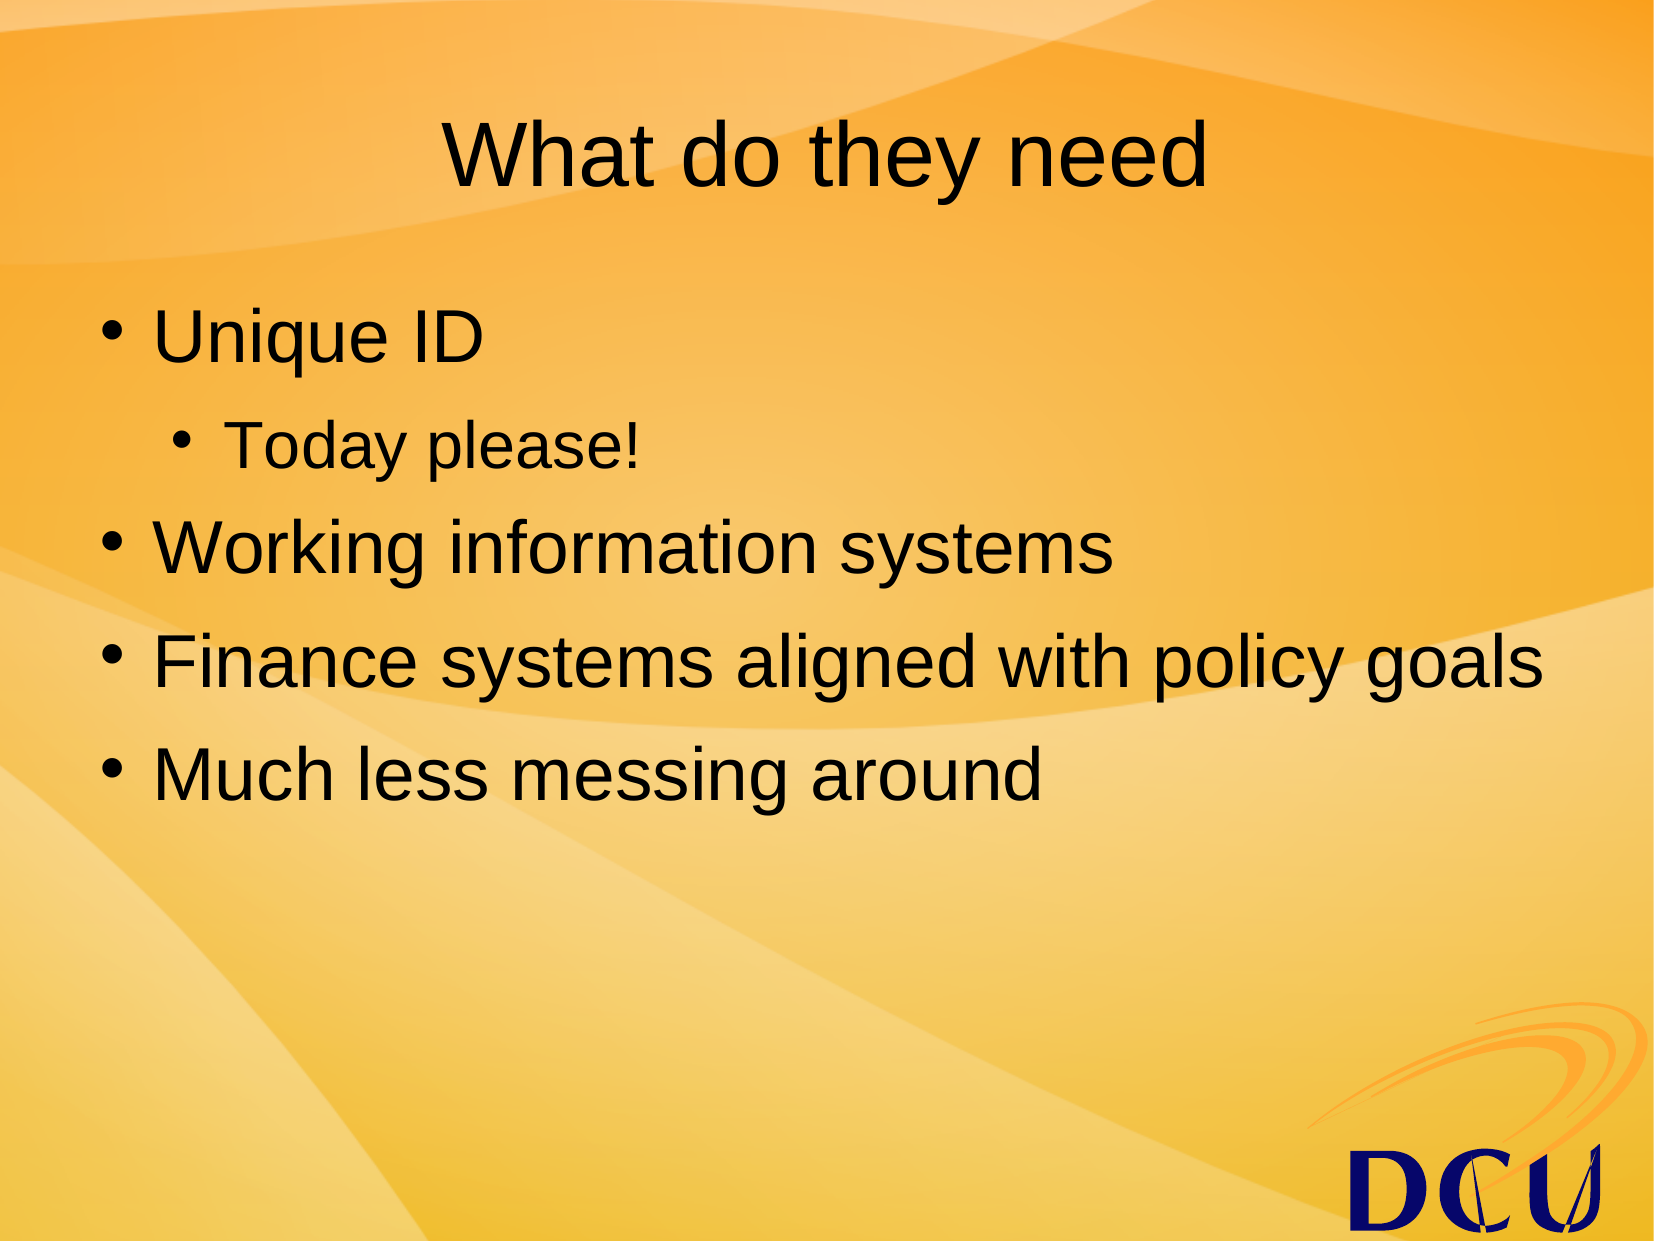

# What do they need
Unique ID
Today please!
Working information systems
Finance systems aligned with policy goals
Much less messing around